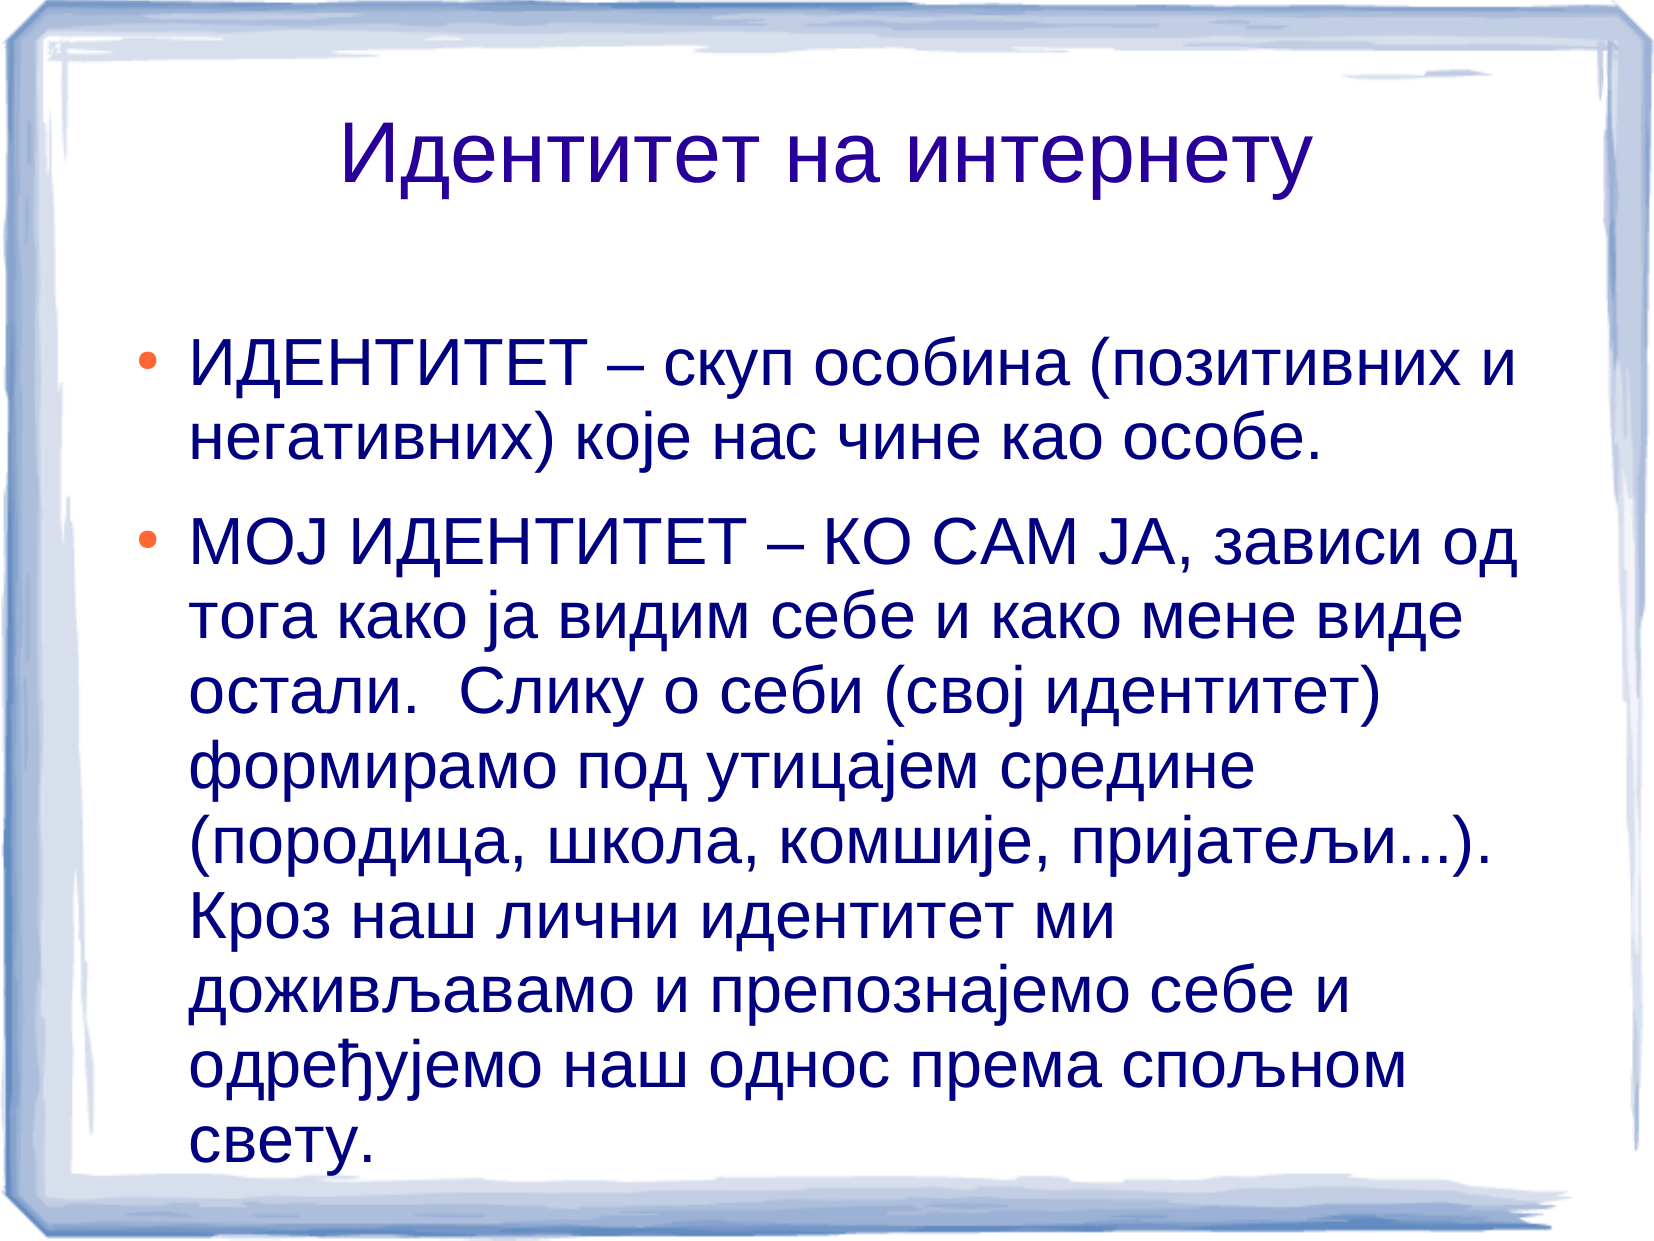

# Идентитет на интернету
ИДЕНТИТЕТ – скуп особина (позитивних и негативних) које нас чине као особе.
МОЈ ИДЕНТИТЕТ – КО САМ ЈА, зависи од тога како ја видим себе и како мене виде остали. Слику о себи (свој идентитет) формирамо под утицајем средине (породица, школа, комшије, пријатељи...). Кроз наш лични идентитет ми доживљавамо и препознајемо себе и одређујемо наш однос према спољном свету.